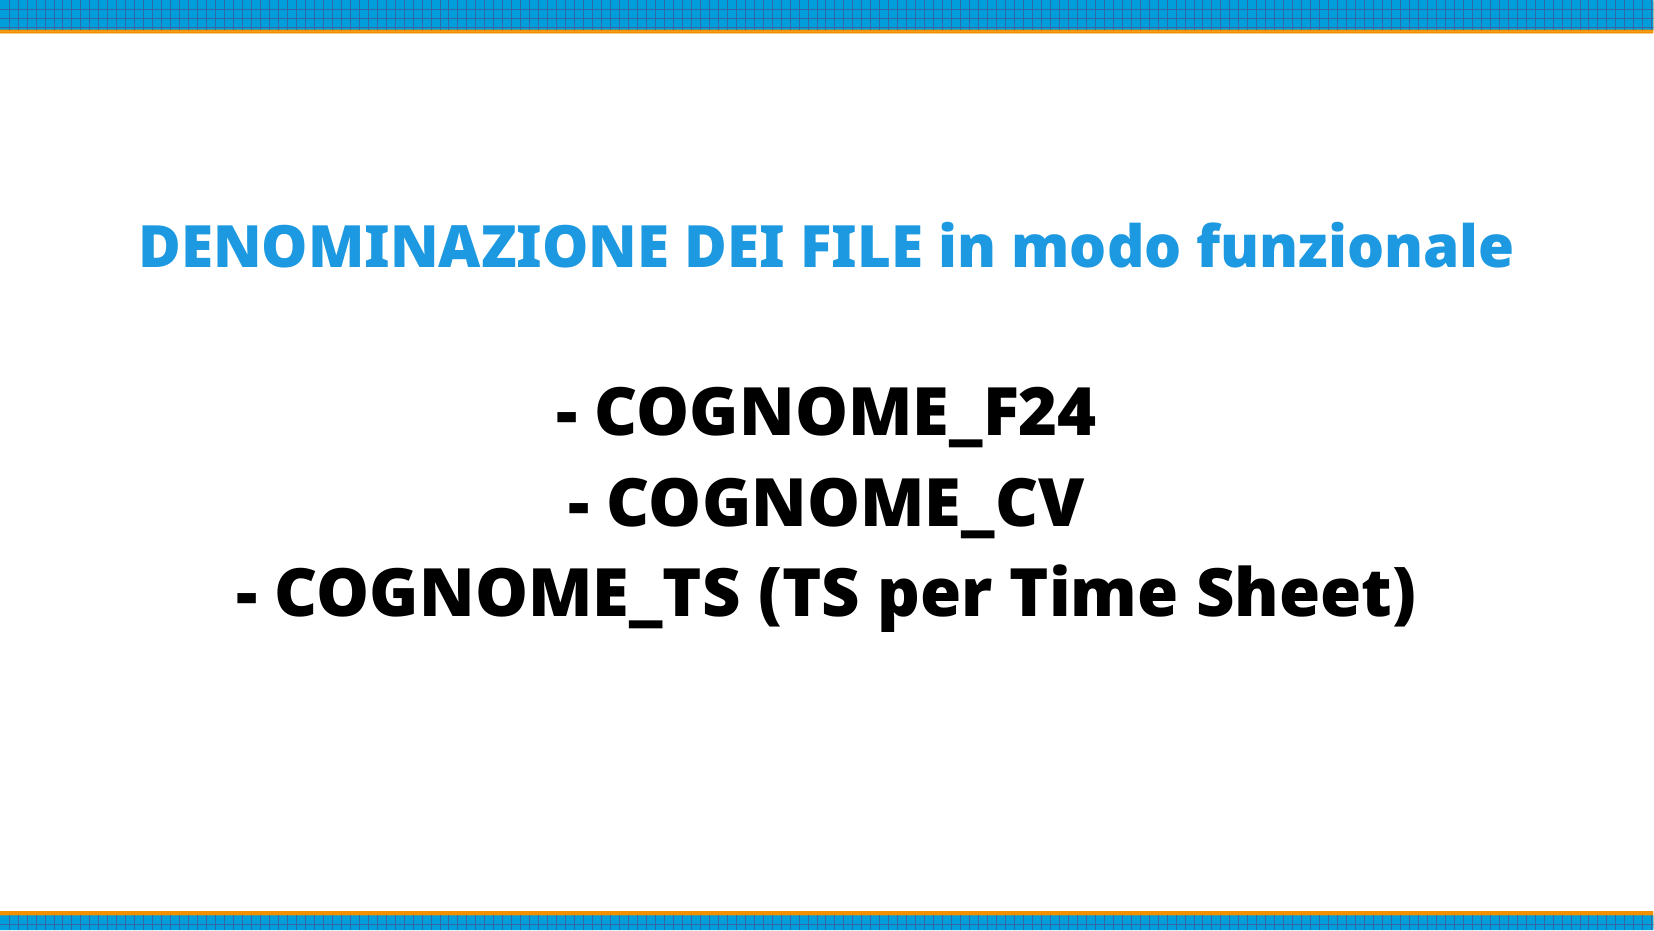

# DENOMINAZIONE DEI FILE in modo funzionale
- COGNOME_F24
- COGNOME_CV
- COGNOME_TS (TS per Time Sheet)